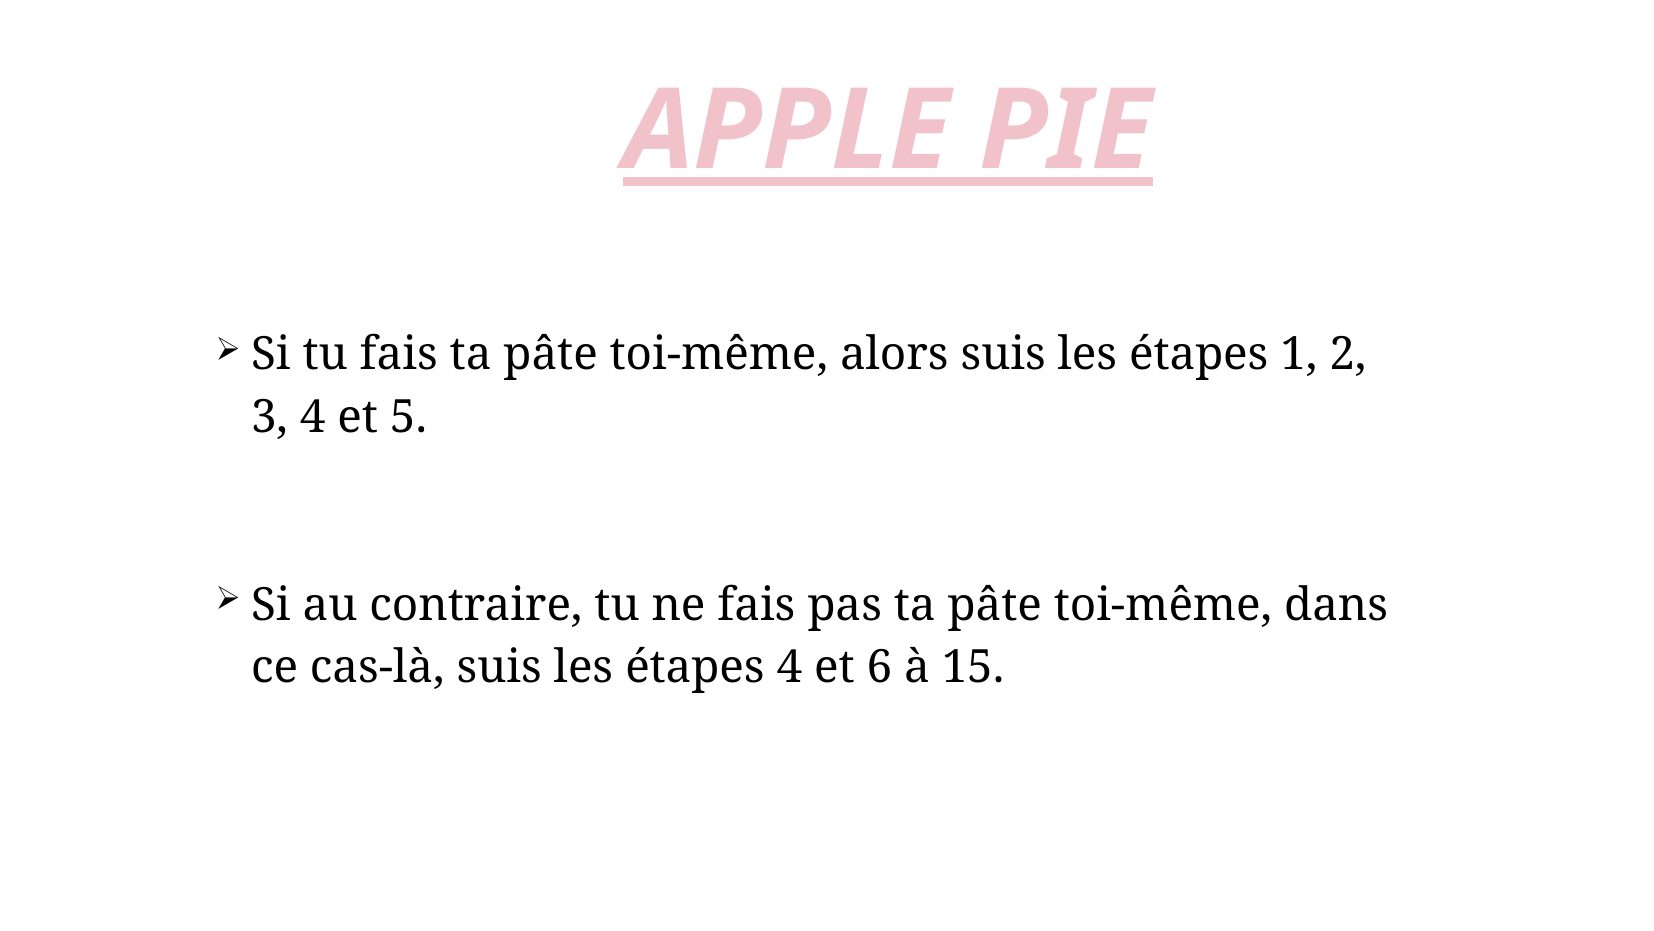

APPLE PIE
Si tu fais ta pâte toi-même, alors suis les étapes 1, 2, 3, 4 et 5.
Si au contraire, tu ne fais pas ta pâte toi-même, dans ce cas-là, suis les étapes 4 et 6 à 15.